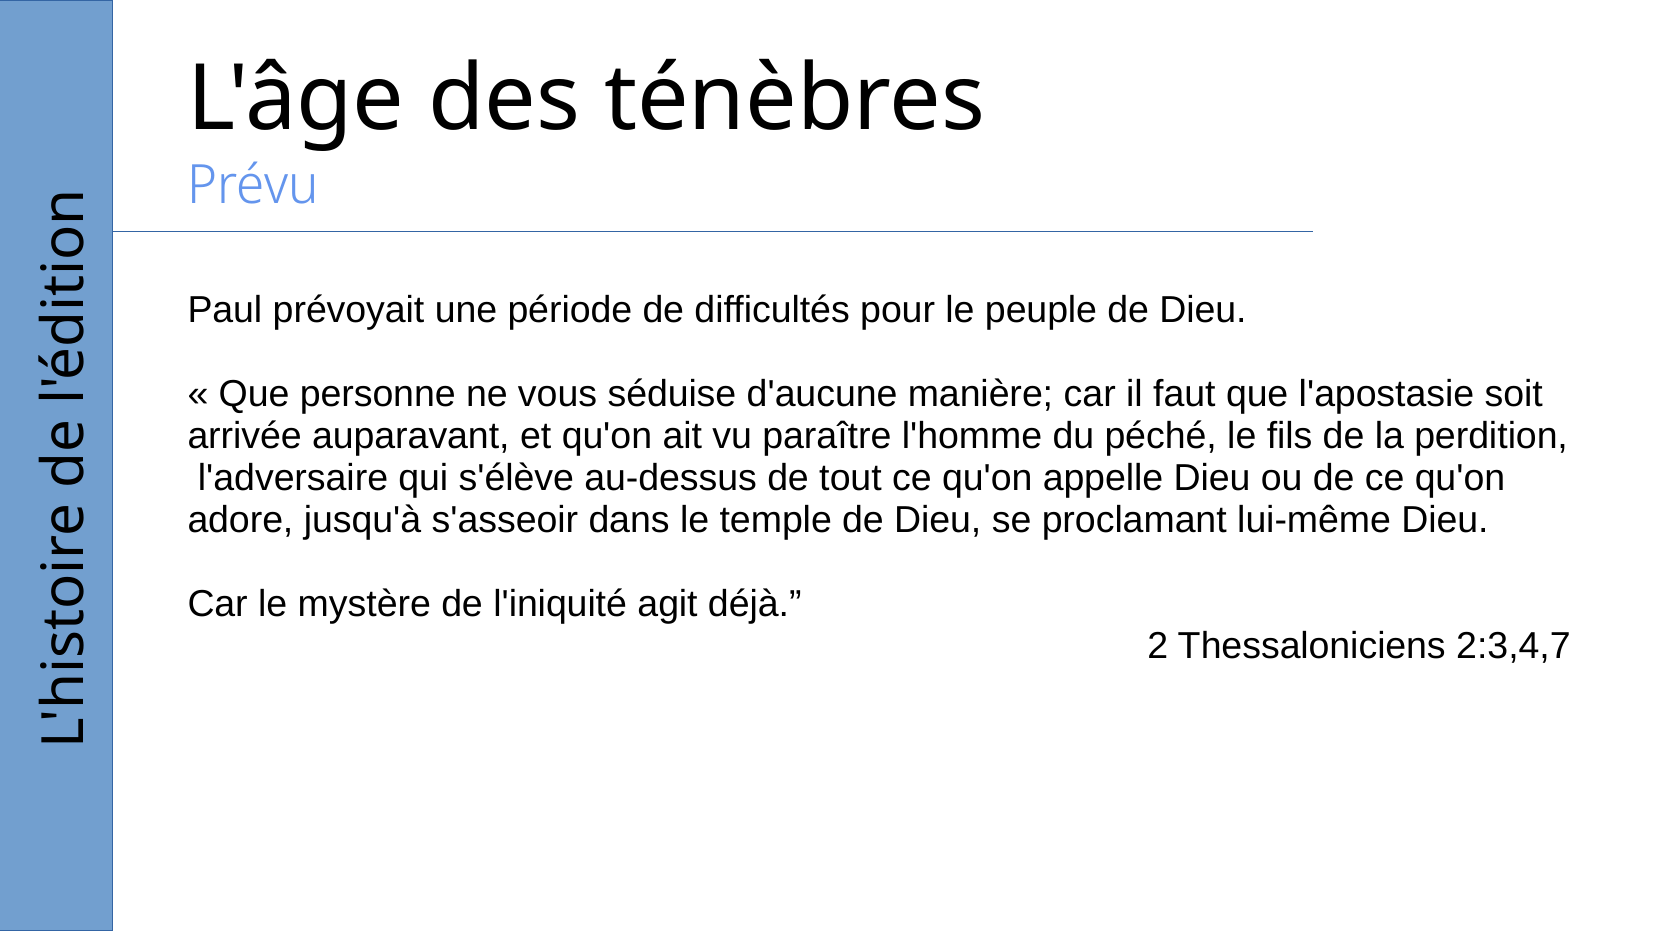

# L'âge des ténèbres
Prévu
Paul prévoyait une période de difficultés pour le peuple de Dieu.
« Que personne ne vous séduise d'aucune manière; car il faut que l'apostasie soit arrivée auparavant, et qu'on ait vu paraître l'homme du péché, le fils de la perdition, l'adversaire qui s'élève au-dessus de tout ce qu'on appelle Dieu ou de ce qu'on adore, jusqu'à s'asseoir dans le temple de Dieu, se proclamant lui-même Dieu.
Car le mystère de l'iniquité agit déjà.”
2 Thessaloniciens 2:3,4,7
L'histoire de l'édition